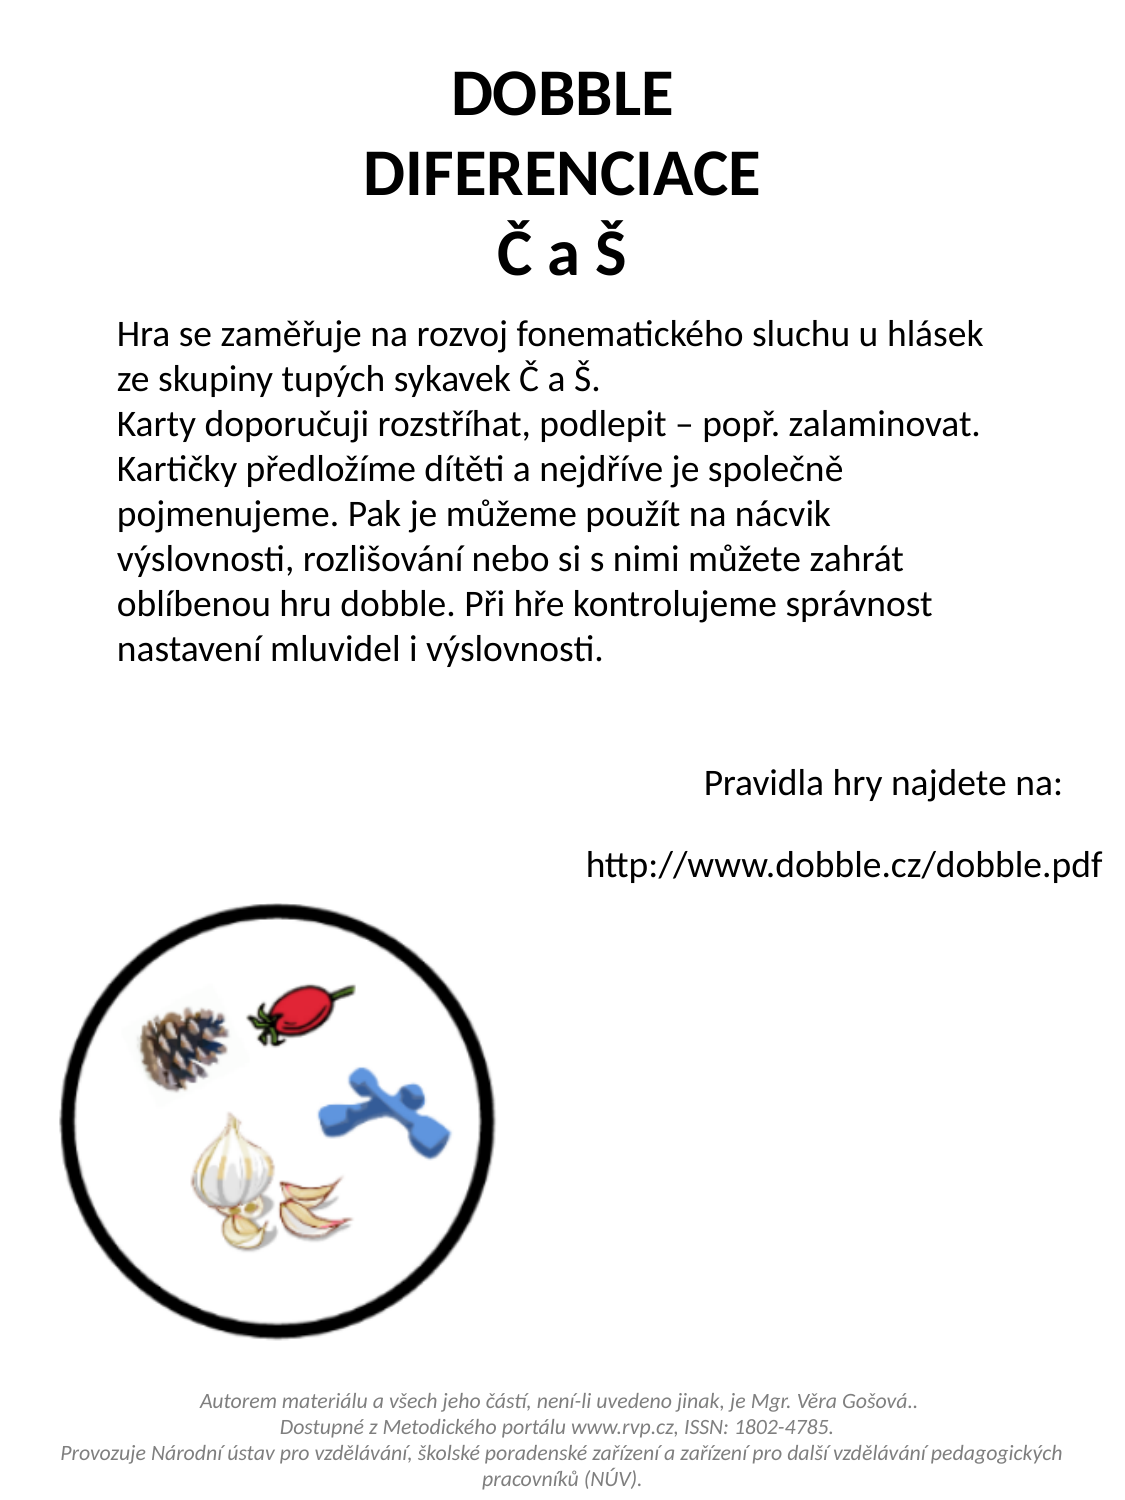

DOBBLE
DIFERENCIACE Č a Š
Hra se zaměřuje na rozvoj fonematického sluchu u hlásek ze skupiny tupých sykavek Č a Š.
Karty doporučuji rozstříhat, podlepit – popř. zalaminovat.
Kartičky předložíme dítěti a nejdříve je společně pojmenujeme. Pak je můžeme použít na nácvik výslovnosti, rozlišování nebo si s nimi můžete zahrát oblíbenou hru dobble. Při hře kontrolujeme správnost nastavení mluvidel i výslovnosti.
Pravidla hry najdete na:
http://www.dobble.cz/dobble.pdf
Autorem materiálu a všech jeho částí, není-li uvedeno jinak, je Mgr. Věra Gošová..
Dostupné z Metodického portálu www.rvp.cz, ISSN: 1802-4785.  
Provozuje Národní ústav pro vzdělávání, školské poradenské zařízení a zařízení pro další vzdělávání pedagogických pracovníků (NÚV).